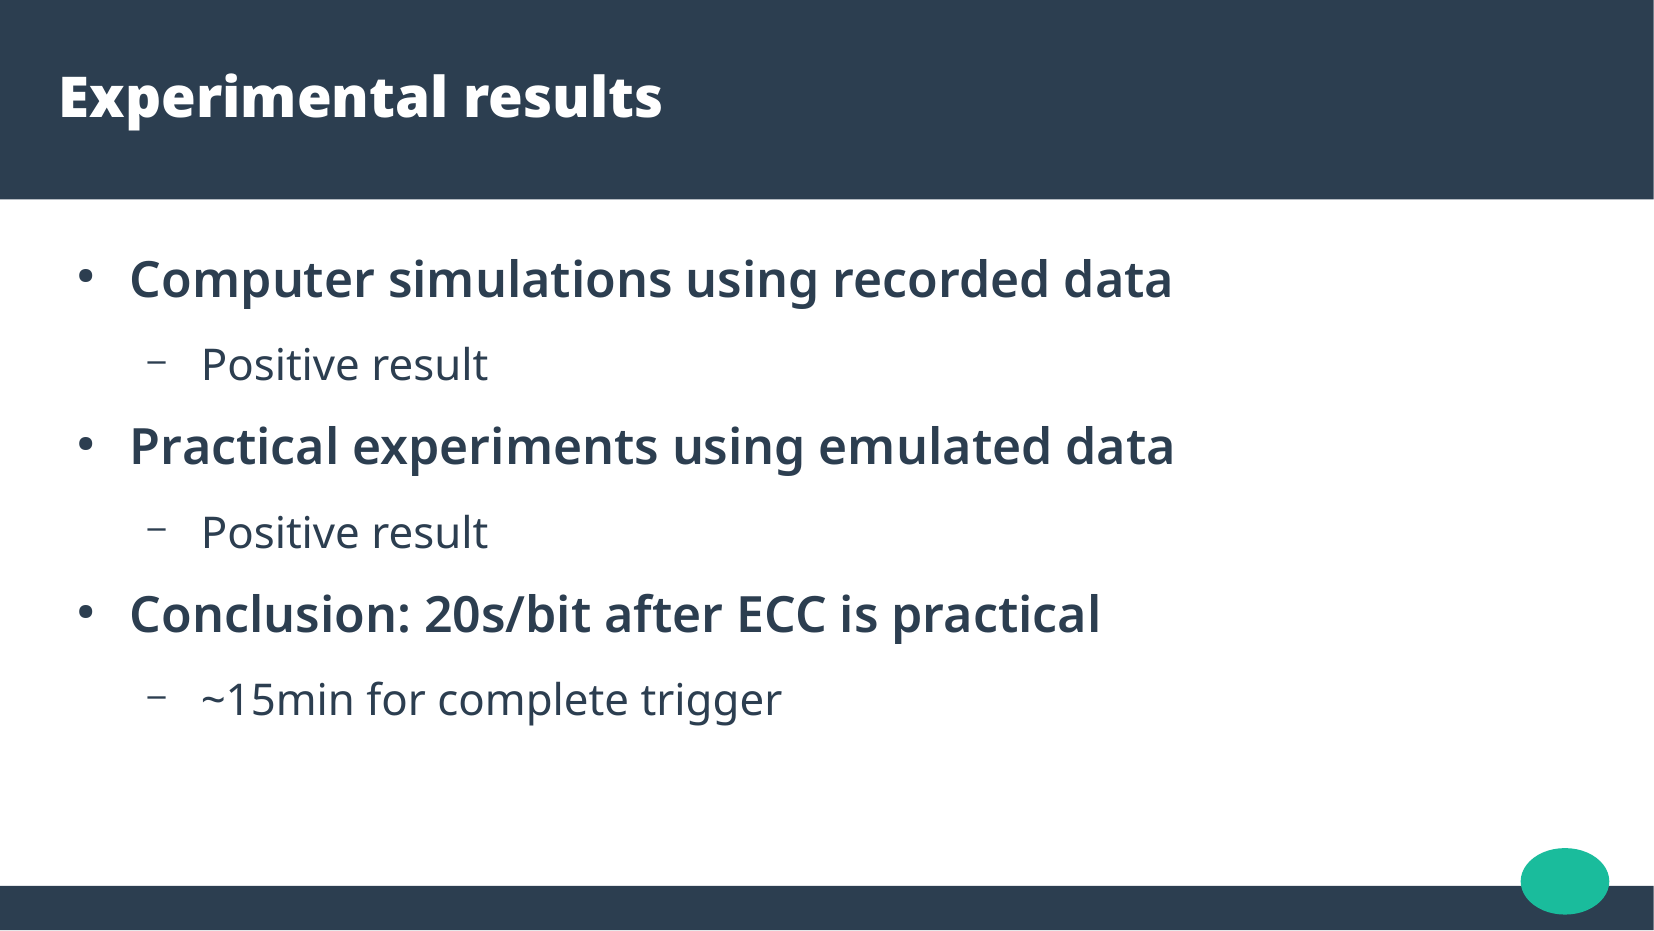

# Experimental results
Computer simulations using recorded data
Positive result
Practical experiments using emulated data
Positive result
Conclusion: 20s/bit after ECC is practical
~15min for complete trigger